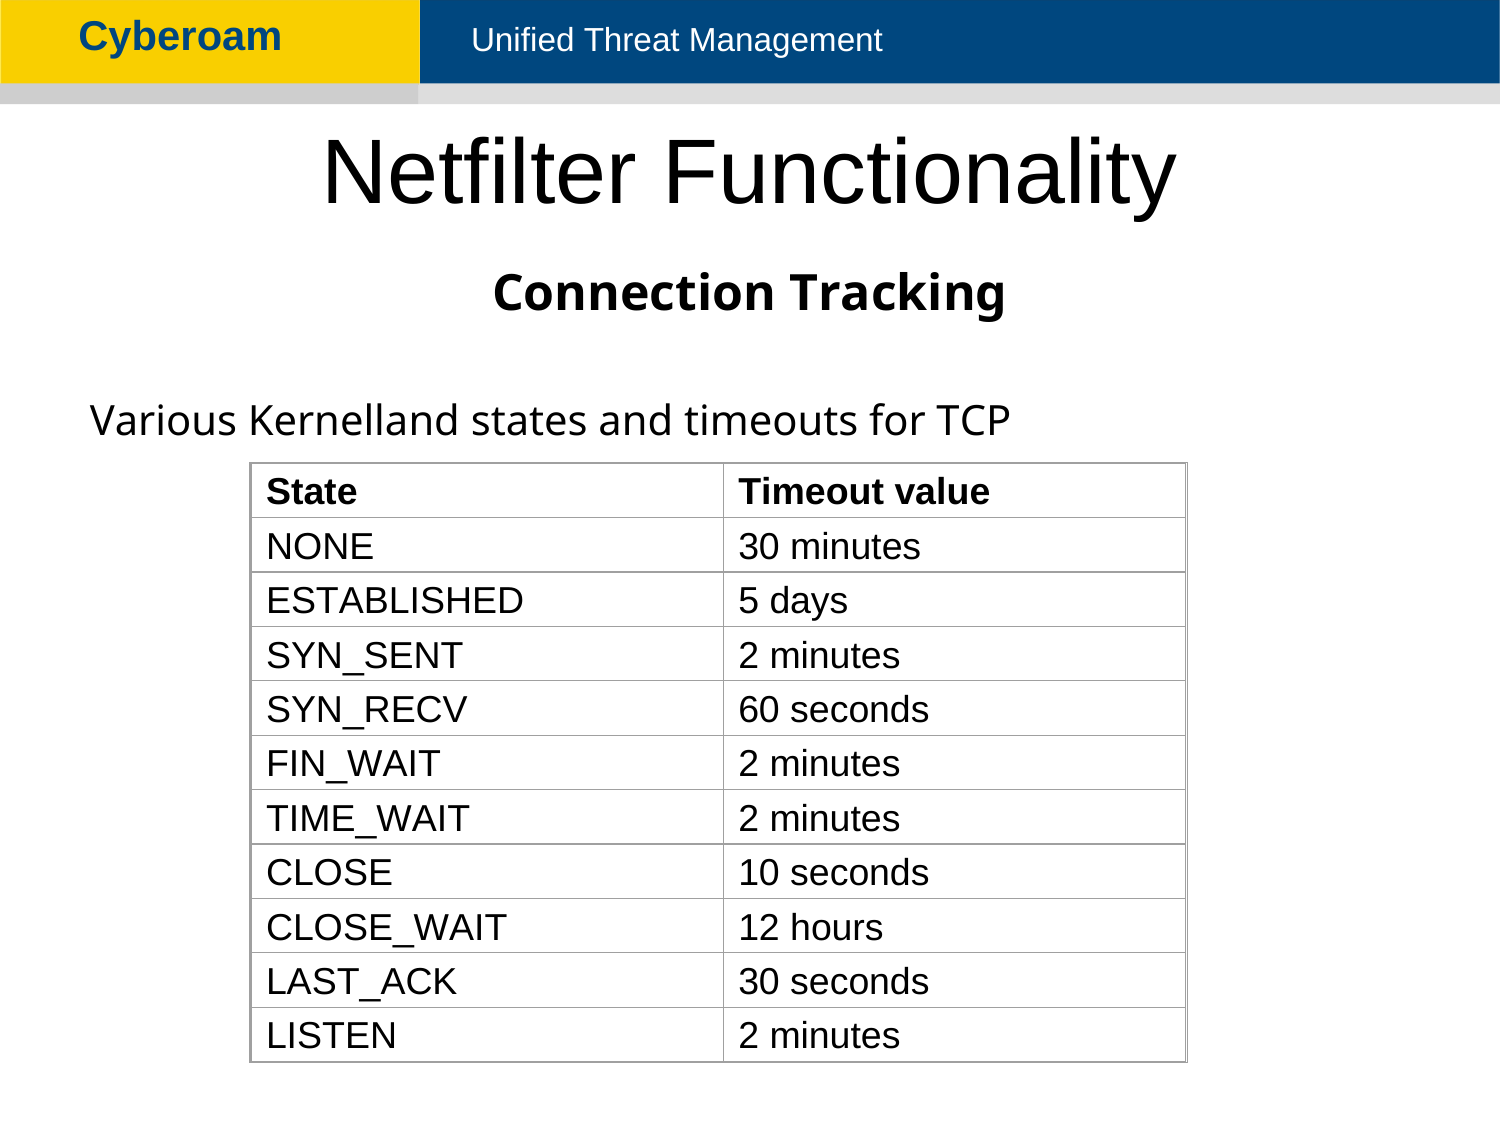

# Netfilter Functionality
Connection Tracking
Various Kernelland states and timeouts for TCP
State
Timeout value
NONE
30 minutes
ESTABLISHED
5 days
SYN_SENT
2 minutes
SYN_RECV
60 seconds
FIN_WAIT
2 minutes
TIME_WAIT
2 minutes
CLOSE
10 seconds
CLOSE_WAIT
12 hours
LAST_ACK
30 seconds
LISTEN
2 minutes